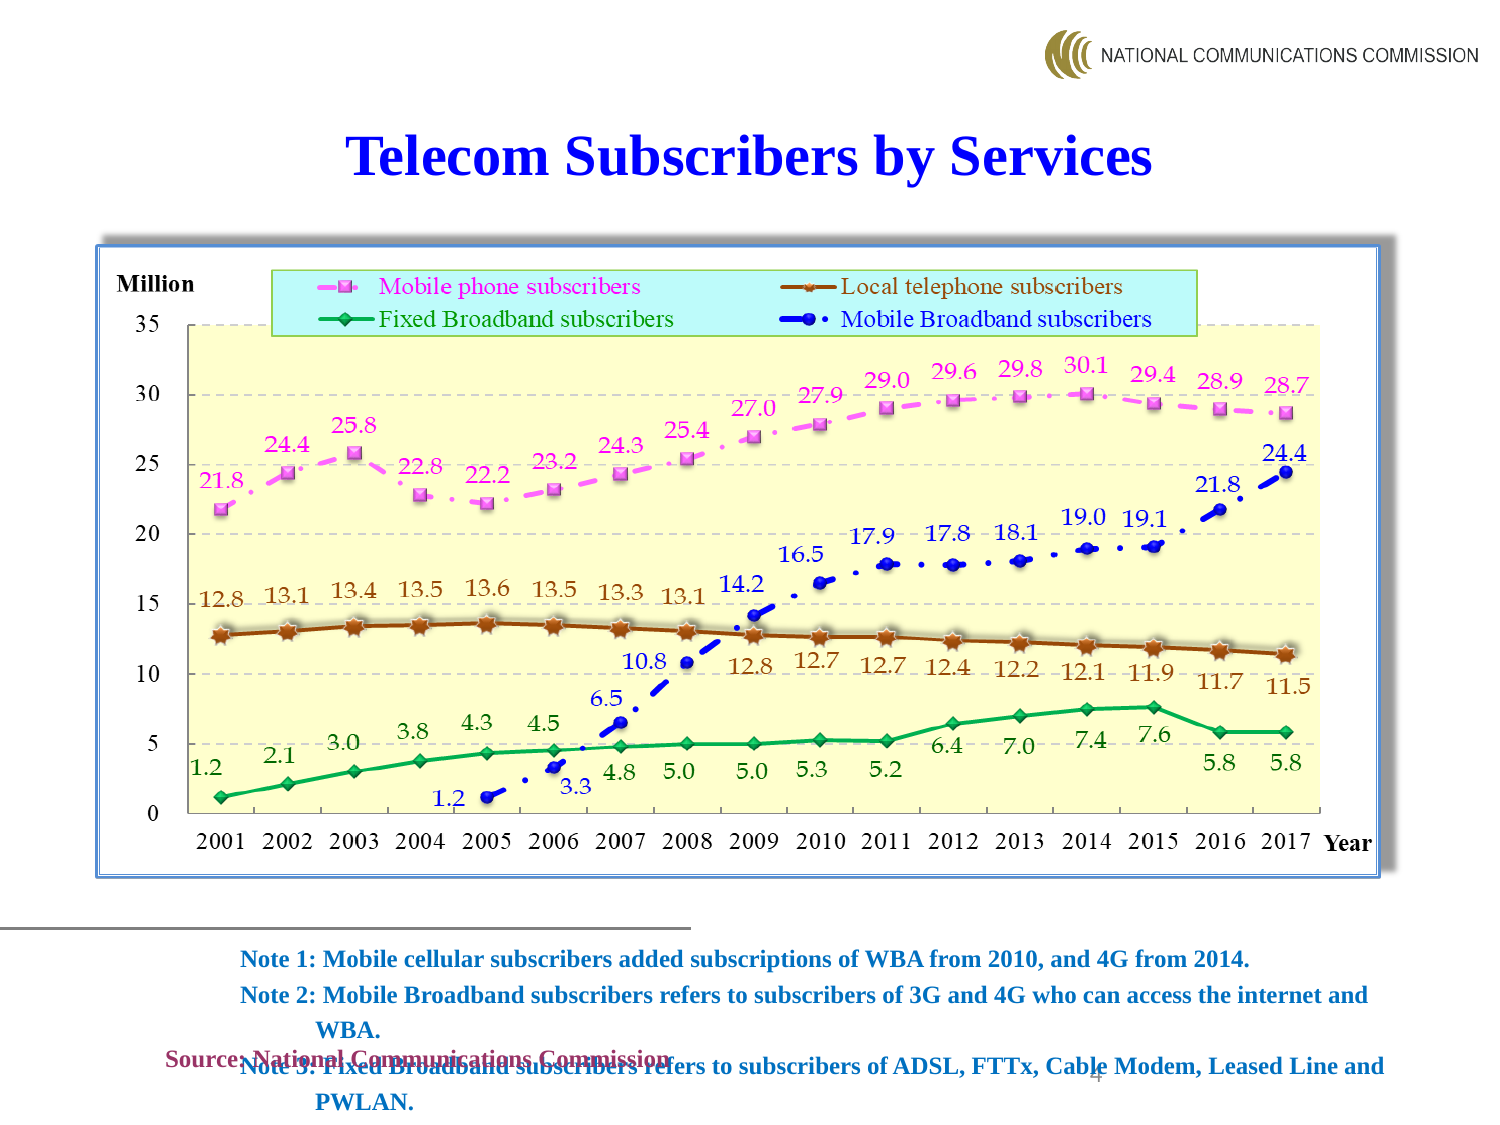

Telecom Subscribers by Services
Note 1: Mobile cellular subscribers added subscriptions of WBA from 2010, and 4G from 2014.
Note 2: Mobile Broadband subscribers refers to subscribers of 3G and 4G who can access the internet and WBA.
Note 3: Fixed Broadband subscribers refers to subscribers of ADSL, FTTx, Cable Modem, Leased Line and PWLAN.
Source: National Communications Commission